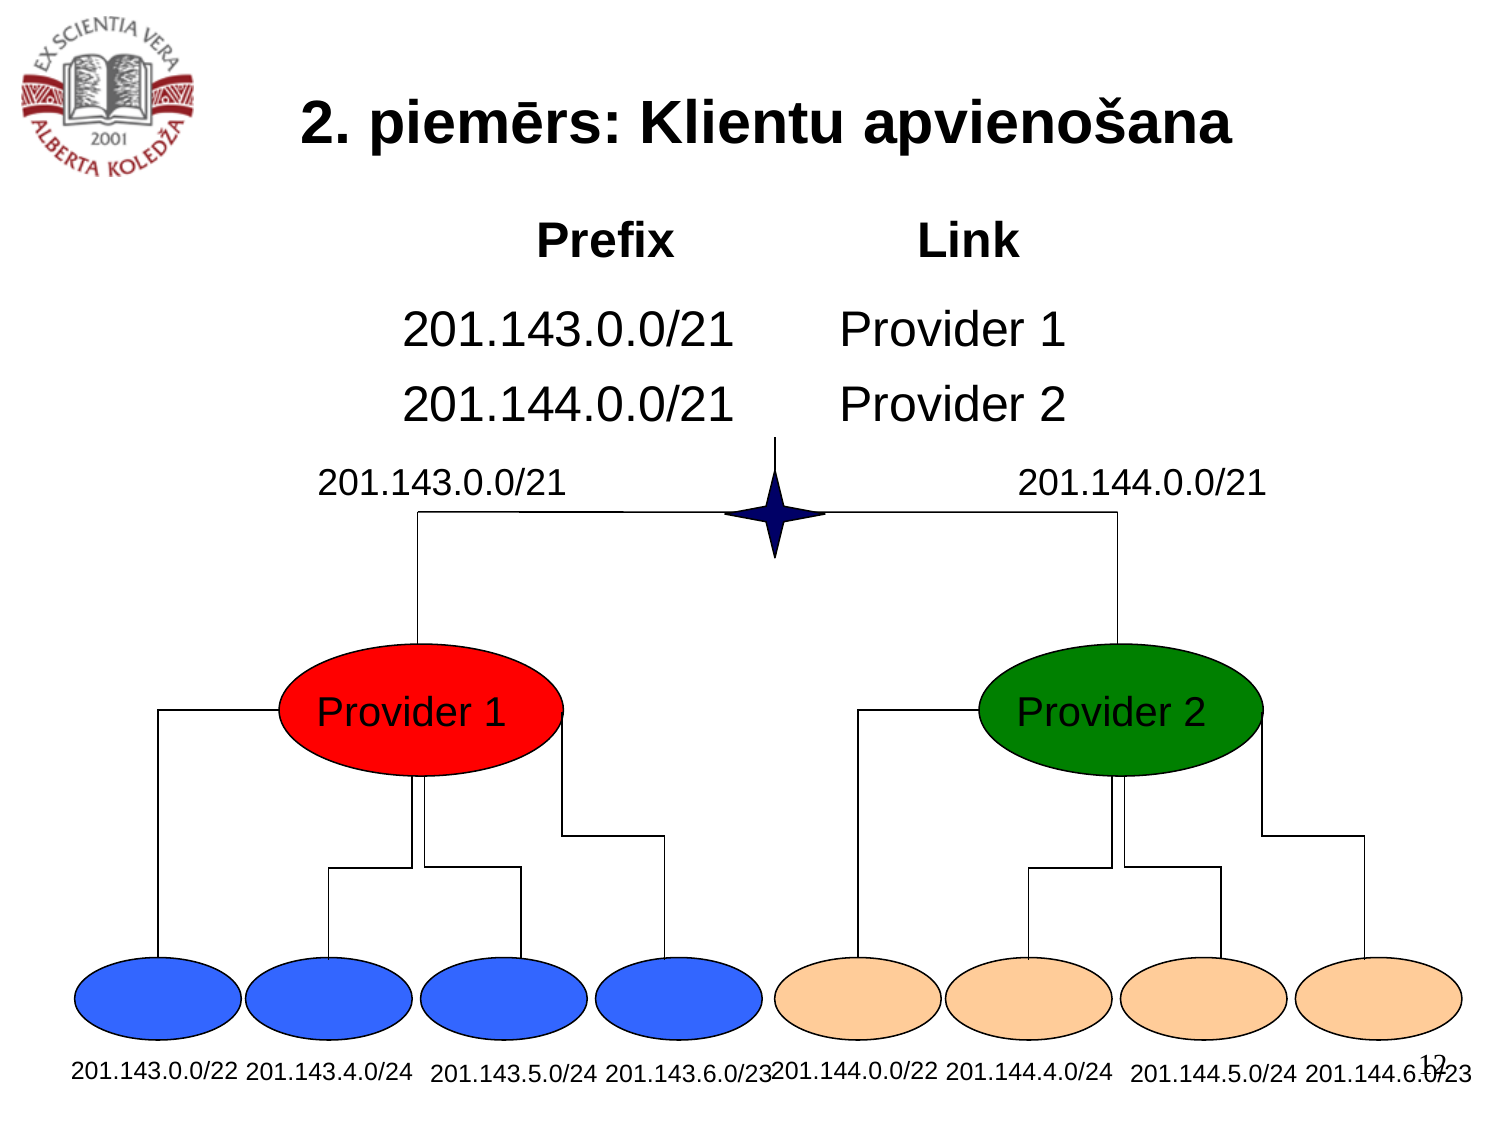

# 2. piemērs: Klientu apvienošana
| Prefix | Link |
| --- | --- |
| 201.143.0.0/21 | Provider 1 |
| 201.144.0.0/21 | Provider 2 |
201.143.0.0/21
Provider 1
201.143.0.0/22
201.143.4.0/24
201.143.5.0/24
201.143.6.0/23
201.144.0.0/21
Provider 2
201.144.0.0/22
201.144.4.0/24
201.144.5.0/24
201.144.6.0/23